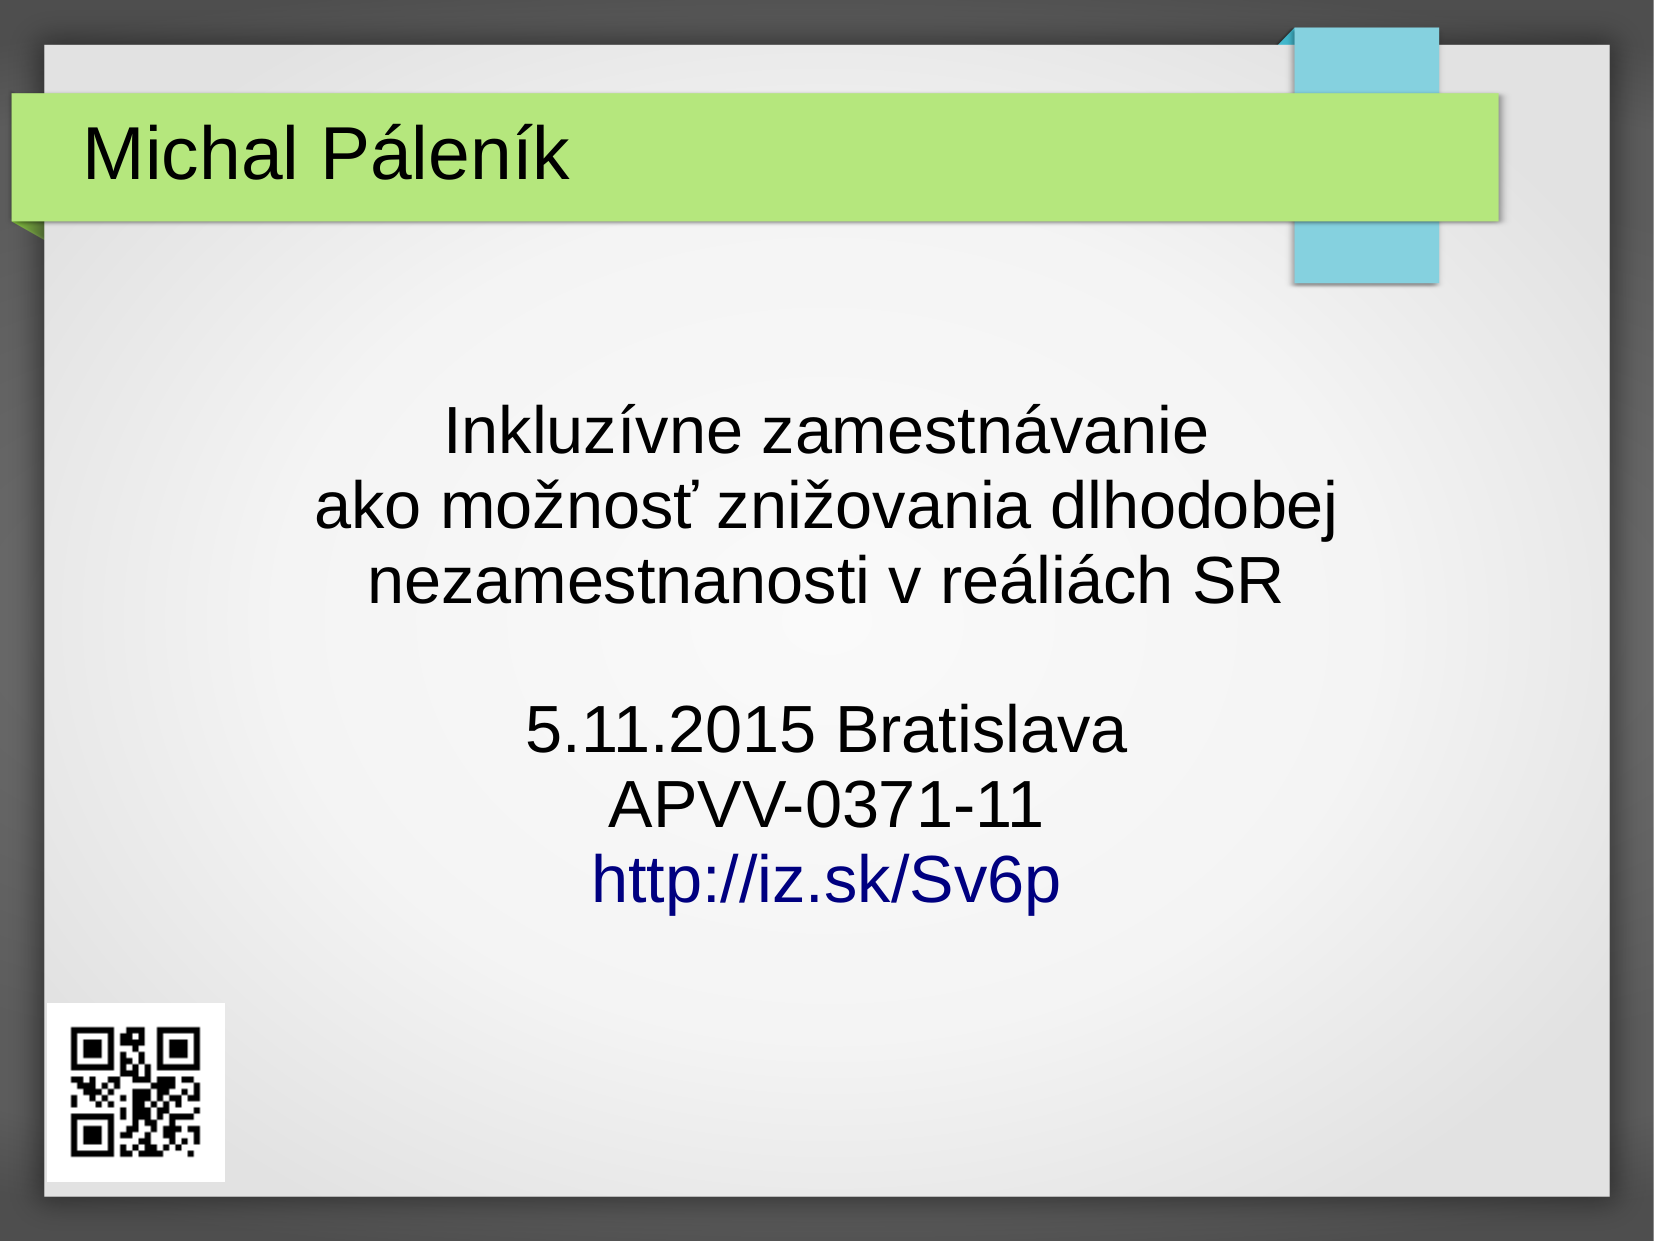

# Michal Páleník
Inkluzívne zamestnávanie
ako možnosť znižovania dlhodobej nezamestnanosti v reáliách SR
5.11.2015 Bratislava
APVV-0371-11
http://iz.sk/Sv6p